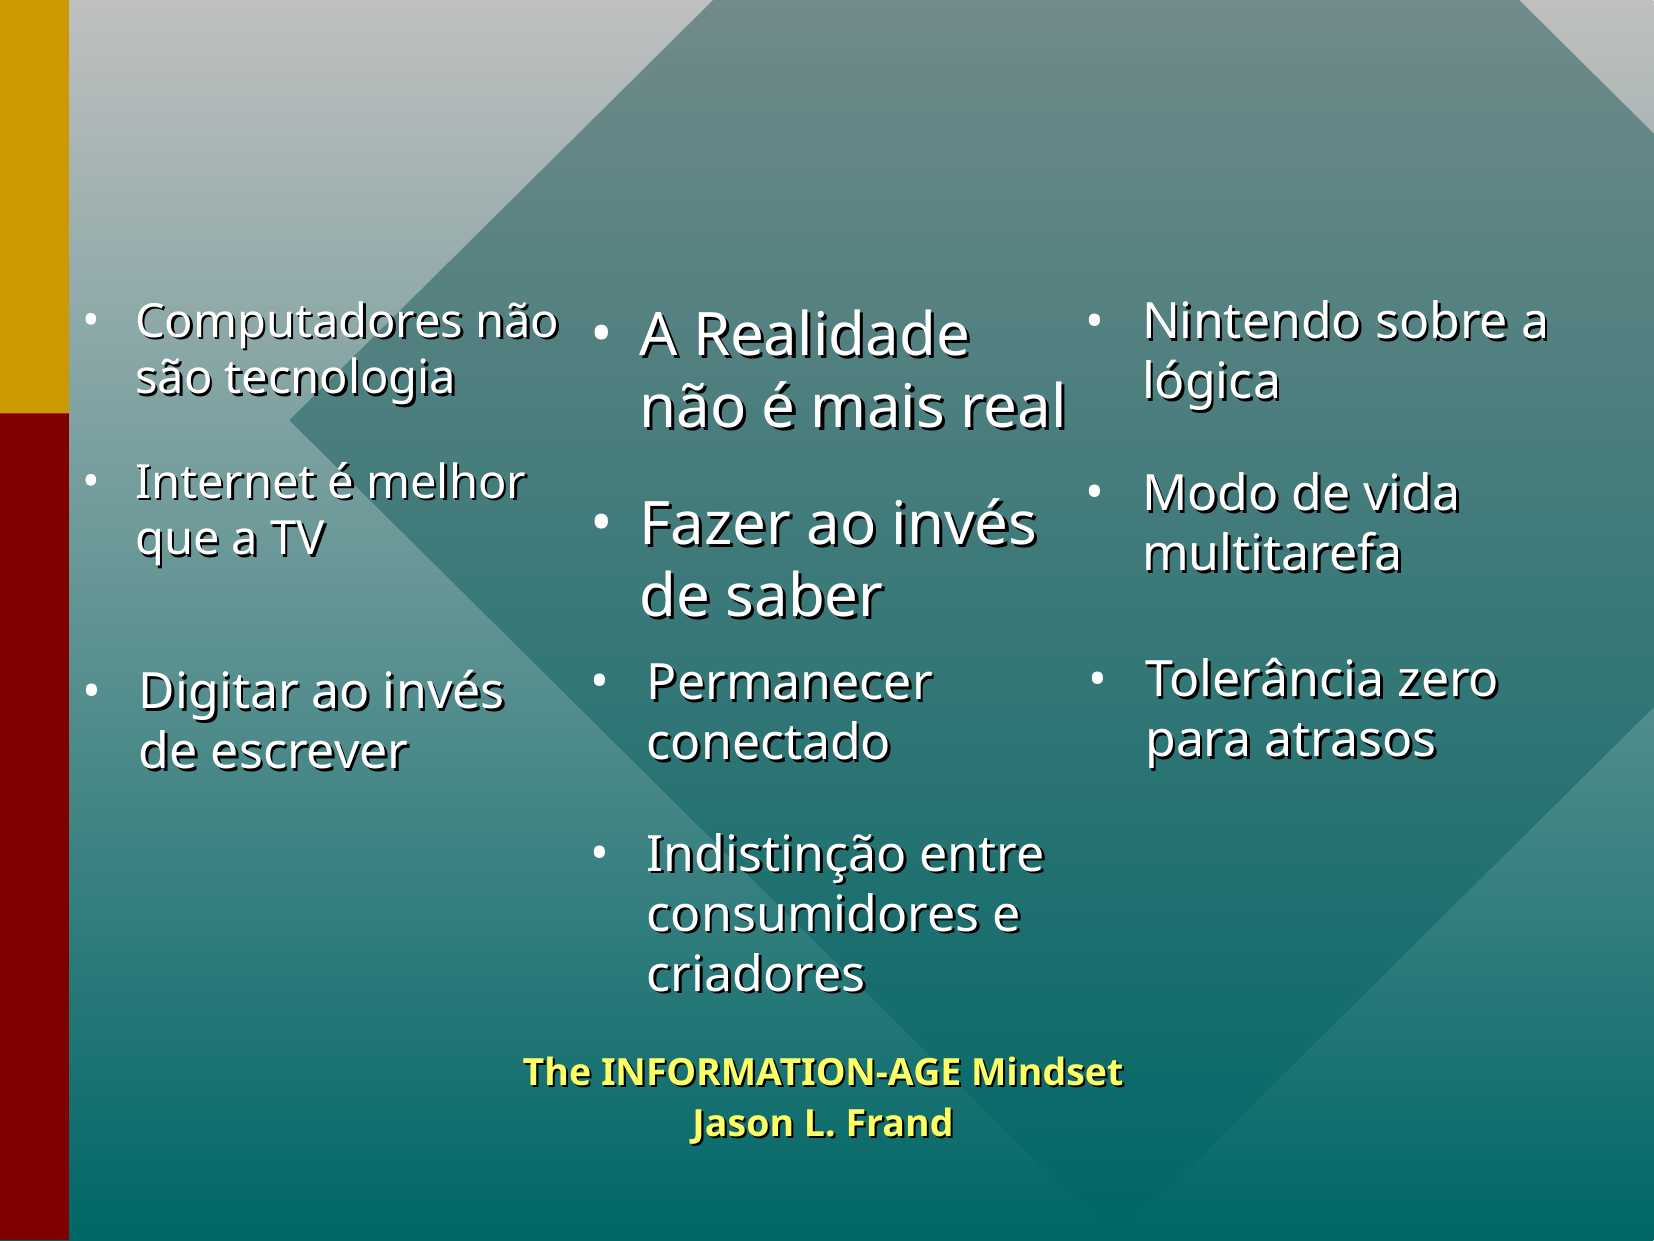

Nintendo sobre a lógica
Modo de vida multitarefa
# Computadores não são tecnologia
Internet é melhor que a TV
A Realidade não é mais real
Fazer ao invés de saber
Tolerância zero para atrasos
Permanecer conectado
Indistinção entre consumidores e criadores
Digitar ao invés de escrever
The INFORMATION-AGE Mindset
Jason L. Frand